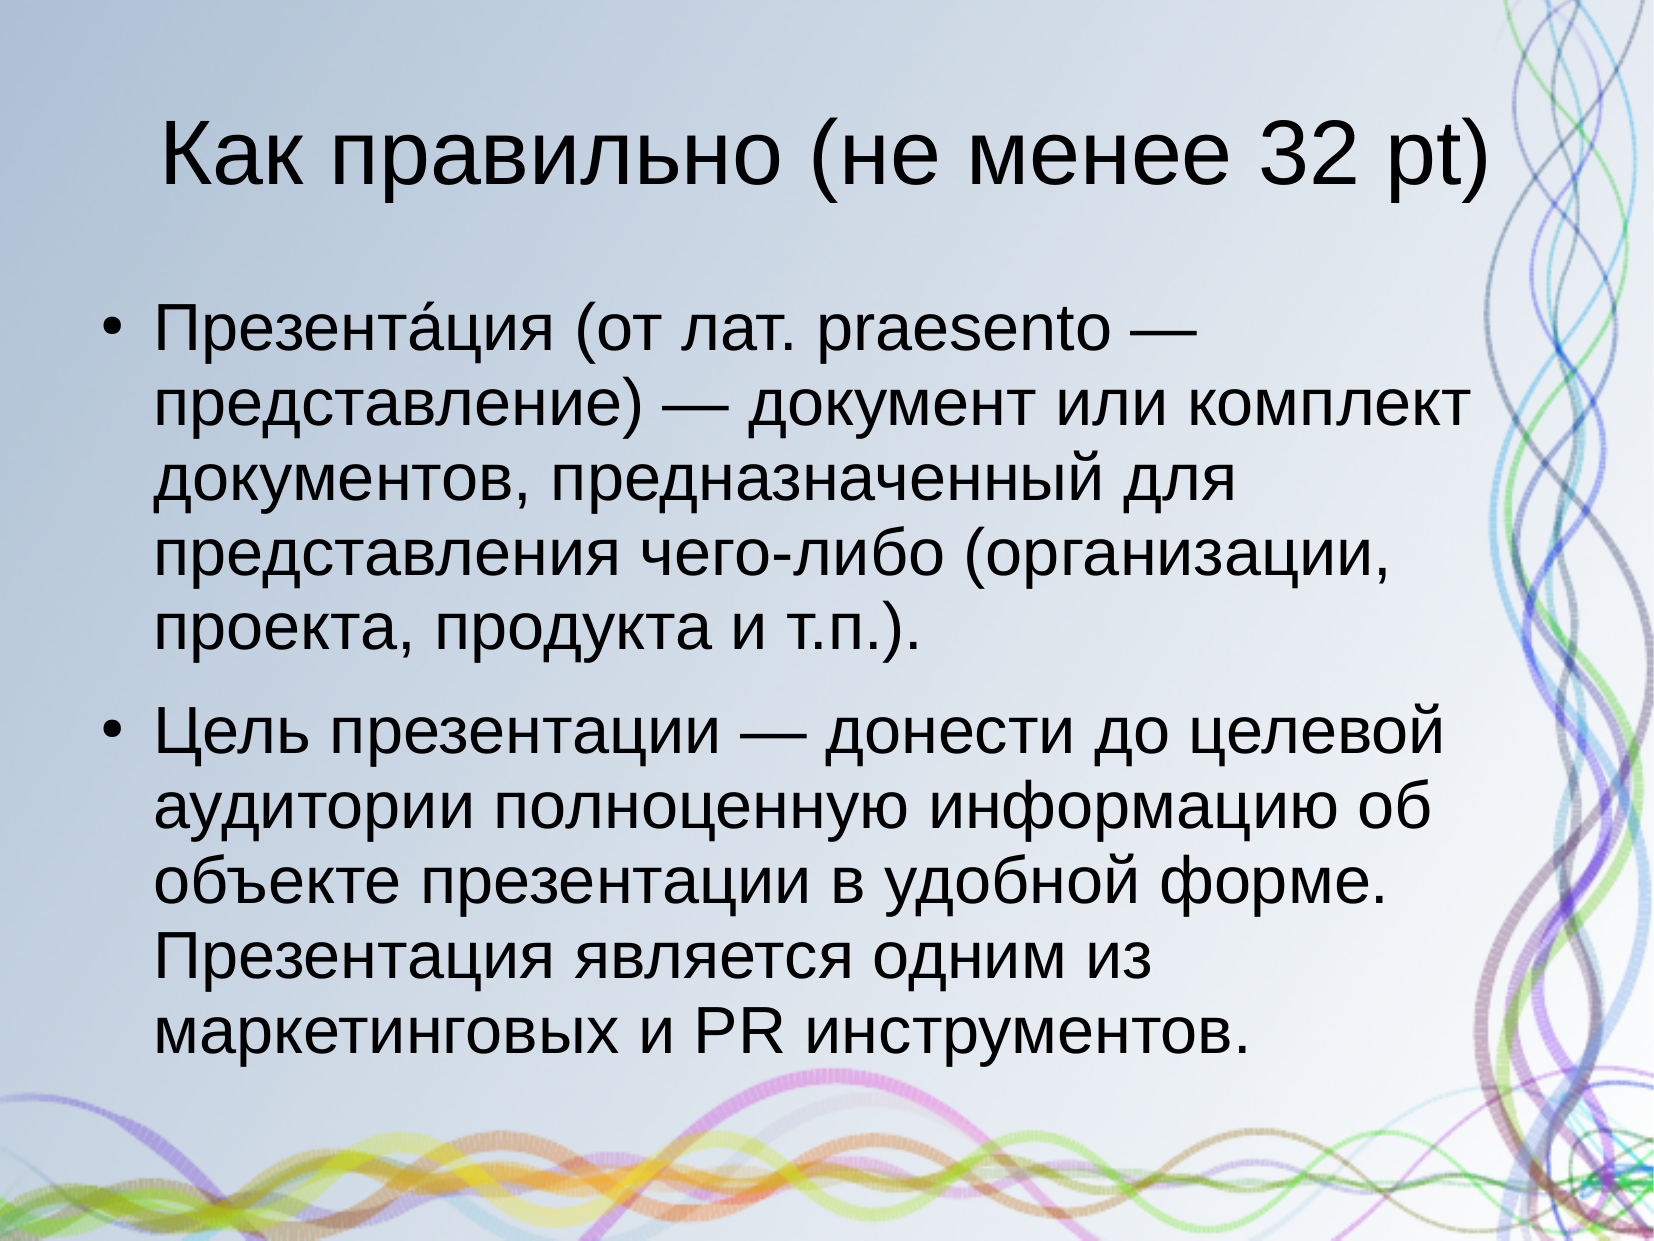

# Как правильно (не менее 32 pt)
Презента́ция (от лат. praesento — представление) — документ или комплект документов, предназначенный для представления чего-либо (организации, проекта, продукта и т.п.).
Цель презентации — донести до целевой аудитории полноценную информацию об объекте презентации в удобной форме. Презентация является одним из маркетинговых и PR инструментов.